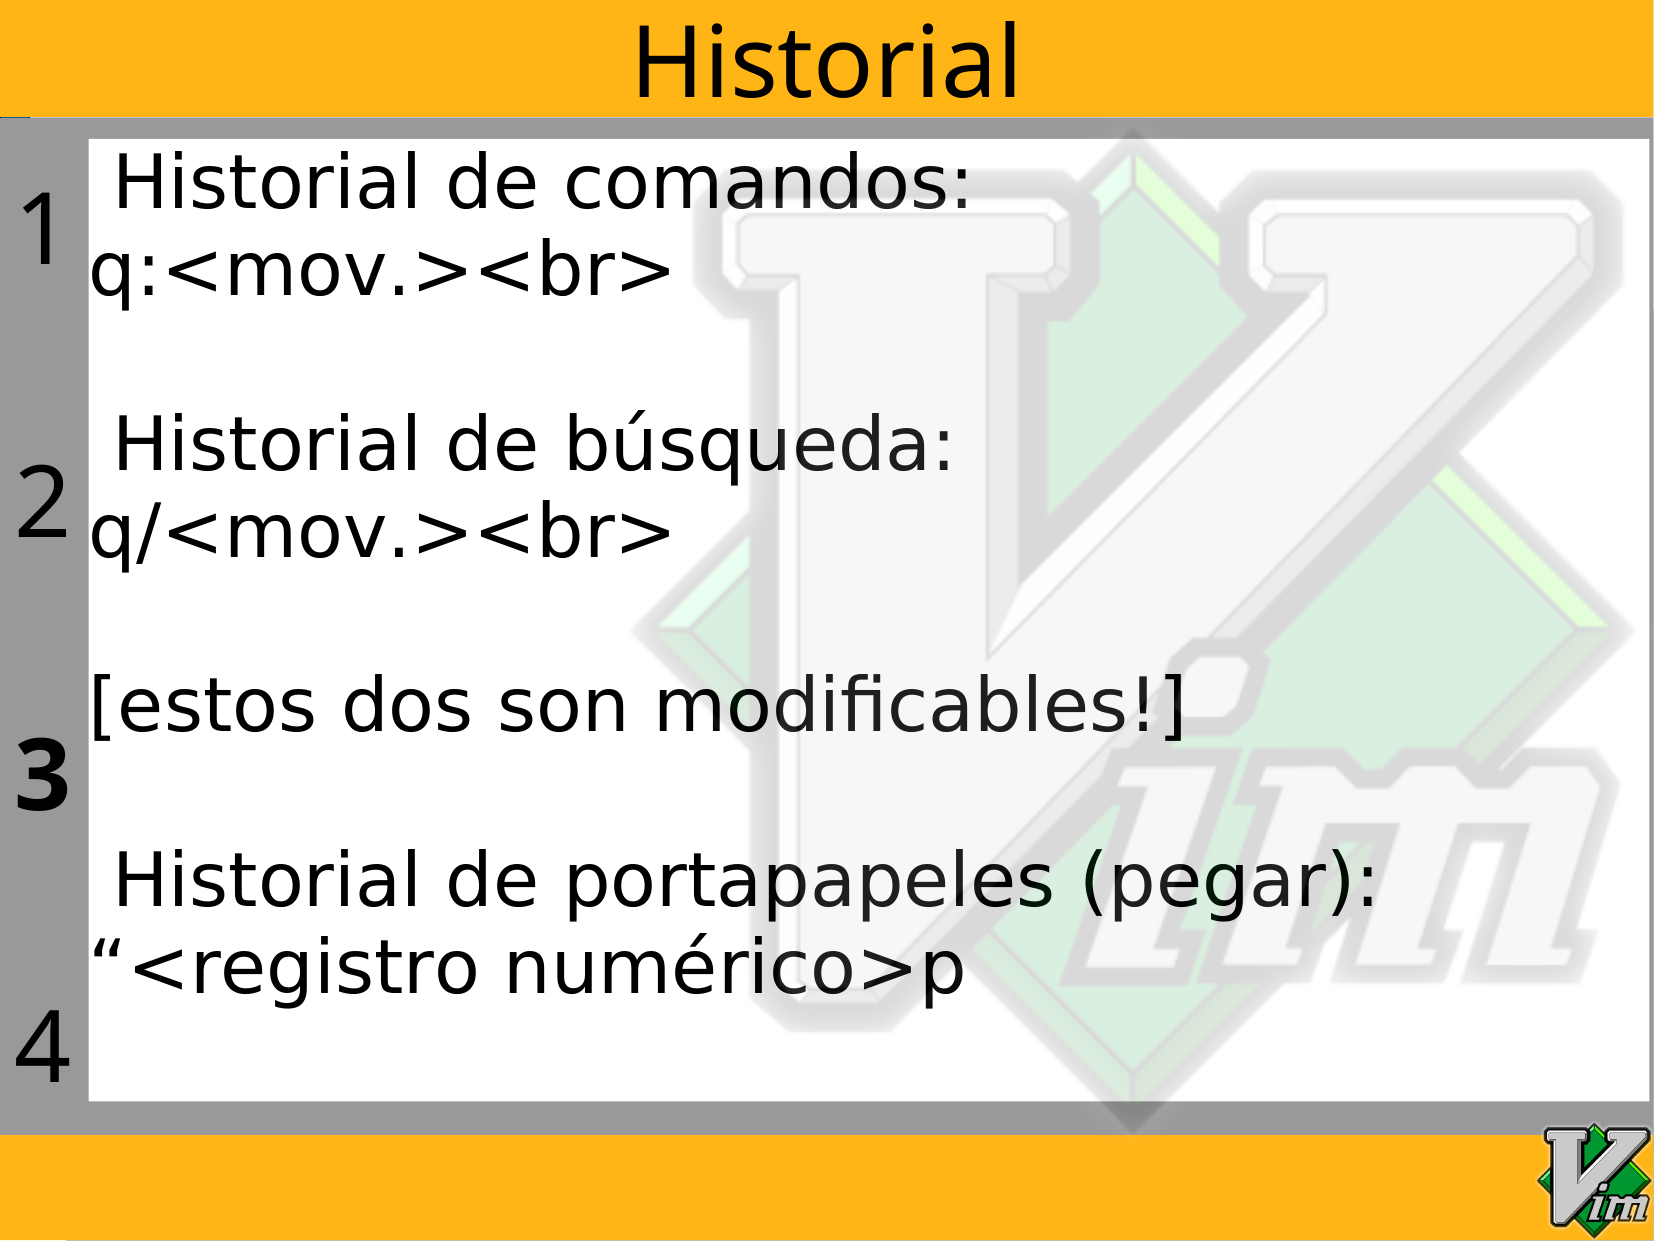

Historial
1 - Introducción
2 - Novatos
3 - Power Users
4 -Desarrolladores
 Historial de comandos:
q:<mov.><br>
 Historial de búsqueda:
q/<mov.><br>
[estos dos son modificables!]
 Historial de portapapeles (pegar):
“<registro numérico>p